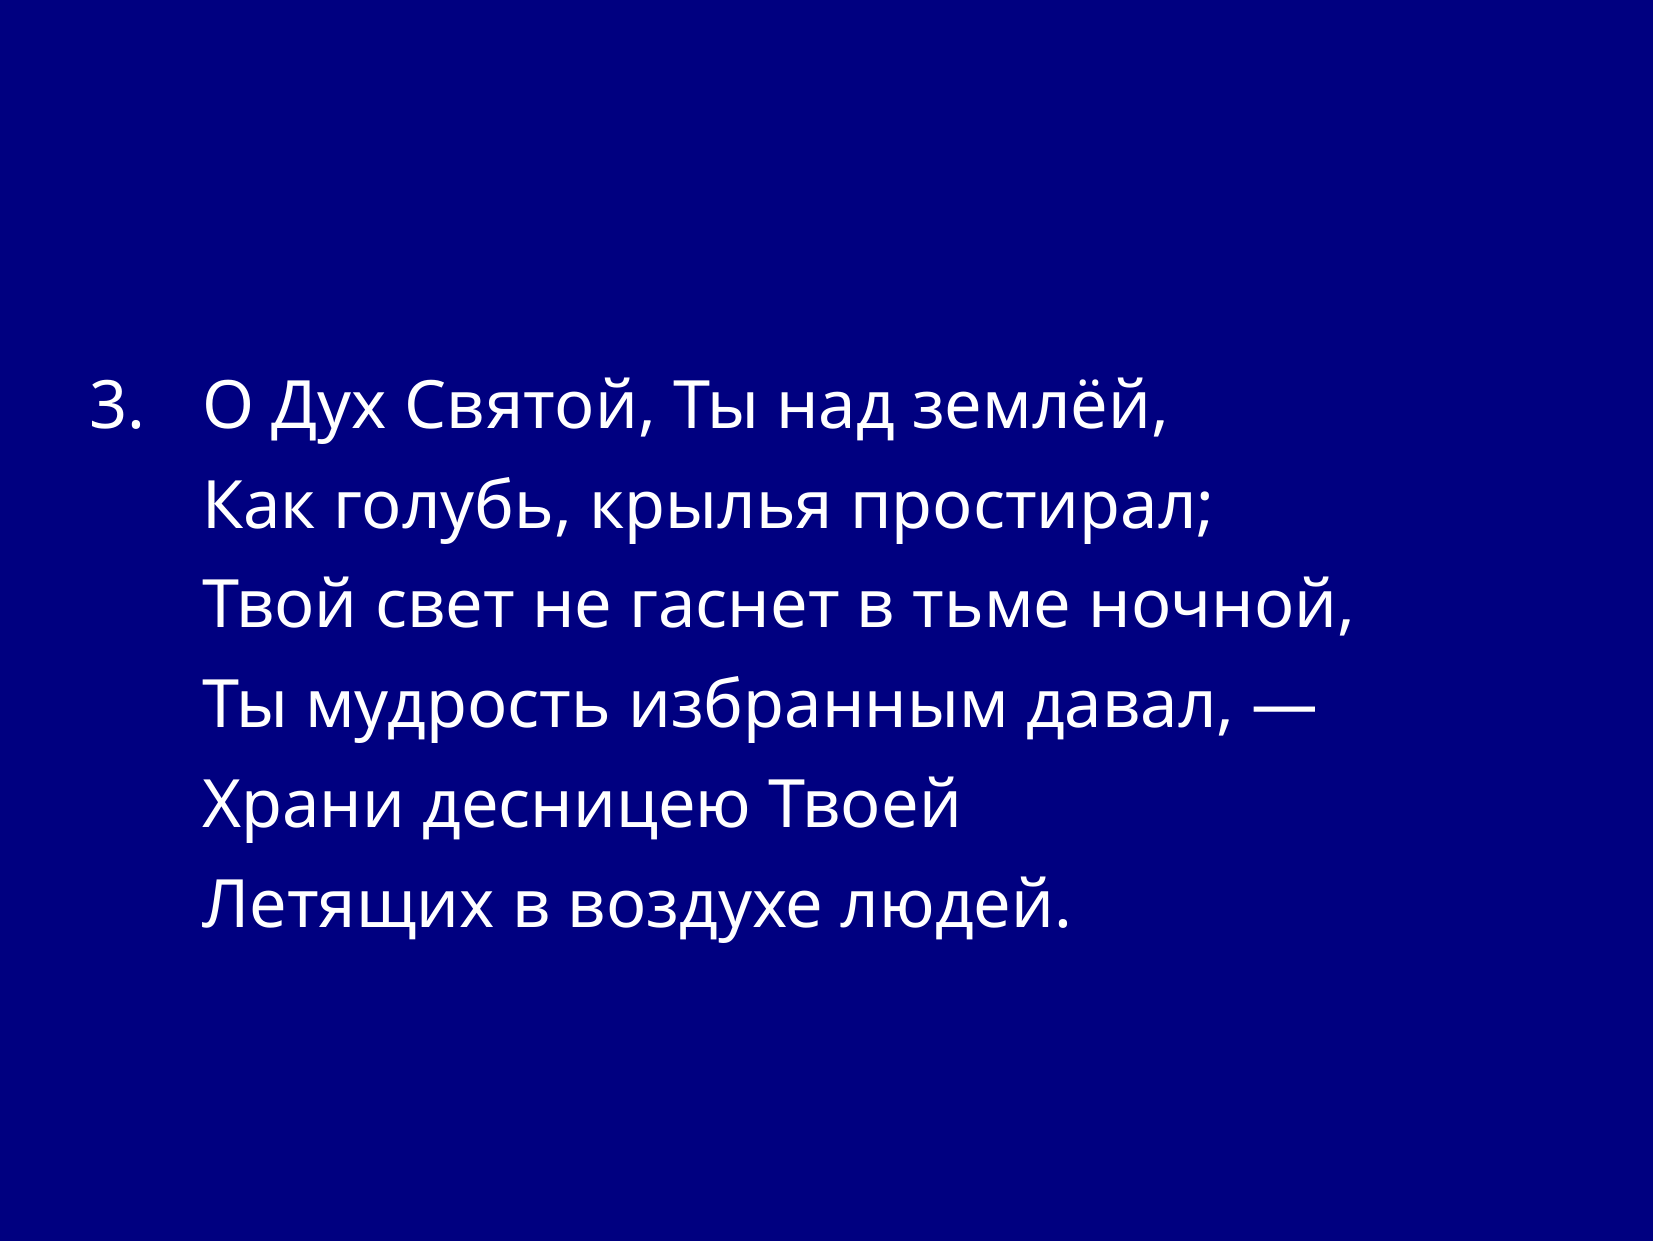

3.	О Дух Святой, Ты над землёй,
	Как голубь, крылья простирал;
	Твой свет не гаснет в тьме ночной,
	Ты мудрость избранным давал, ―
	Храни десницею Твоей
	Летящих в воздухе людей.